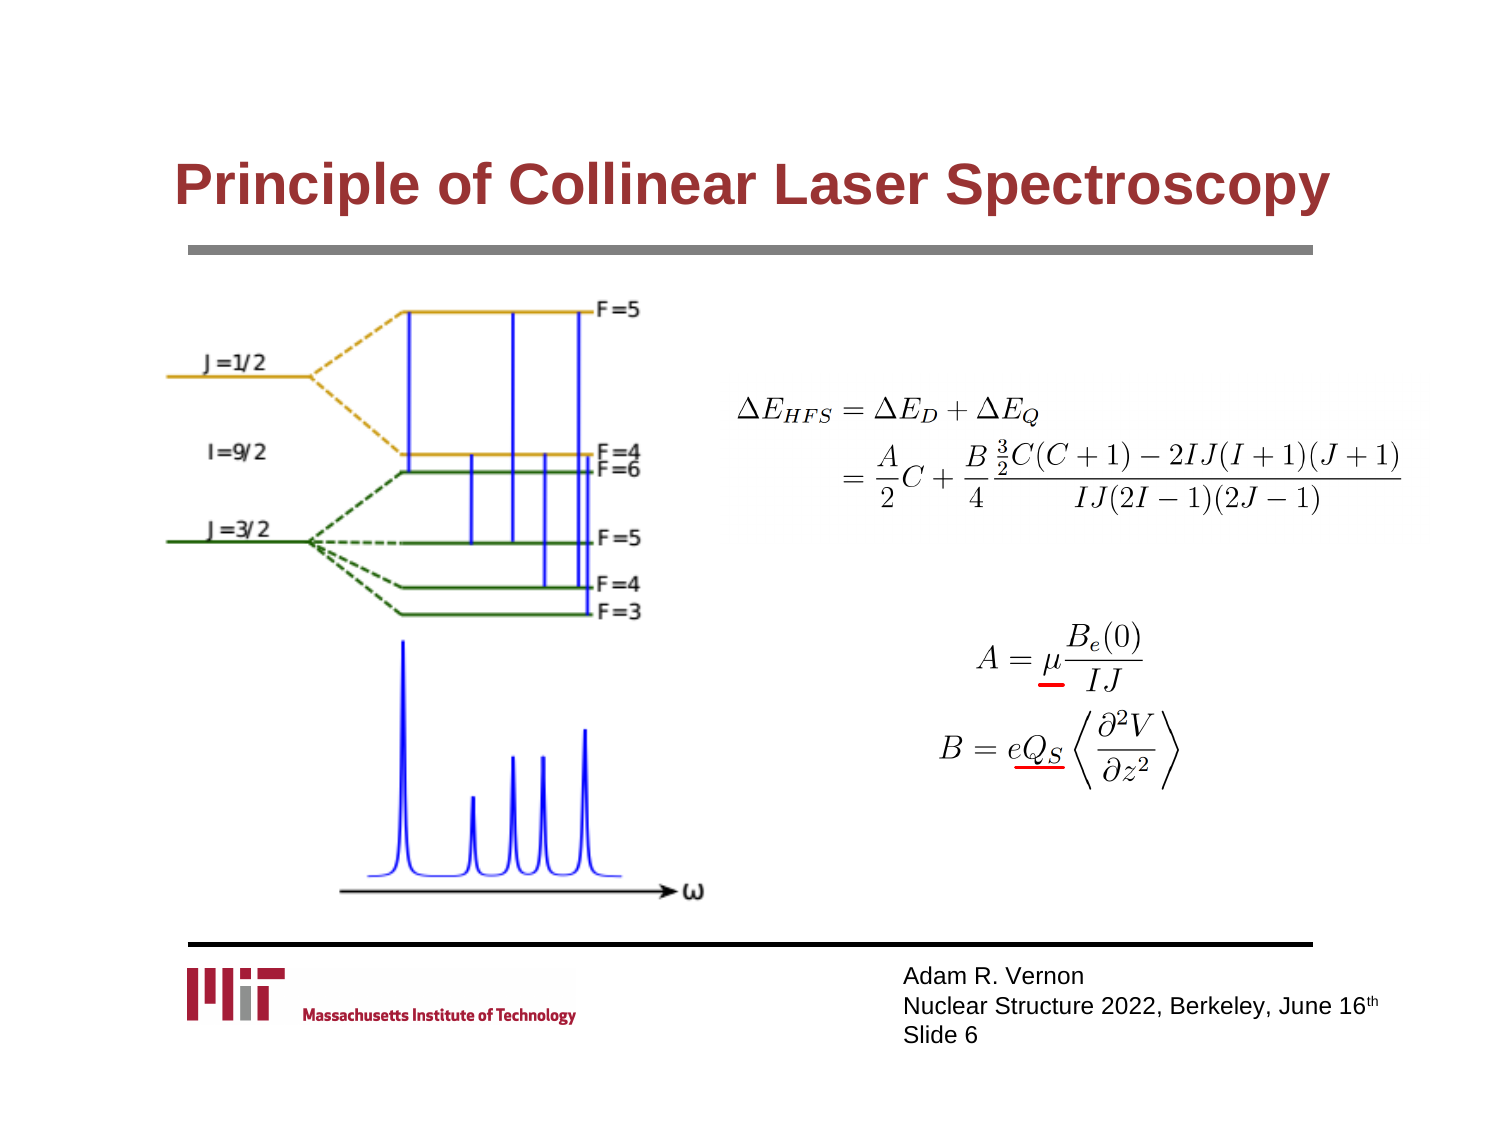

# Principle of Collinear Laser Spectroscopy
Adam R. Vernon
Nuclear Structure 2022, Berkeley, June 16th
Slide 6